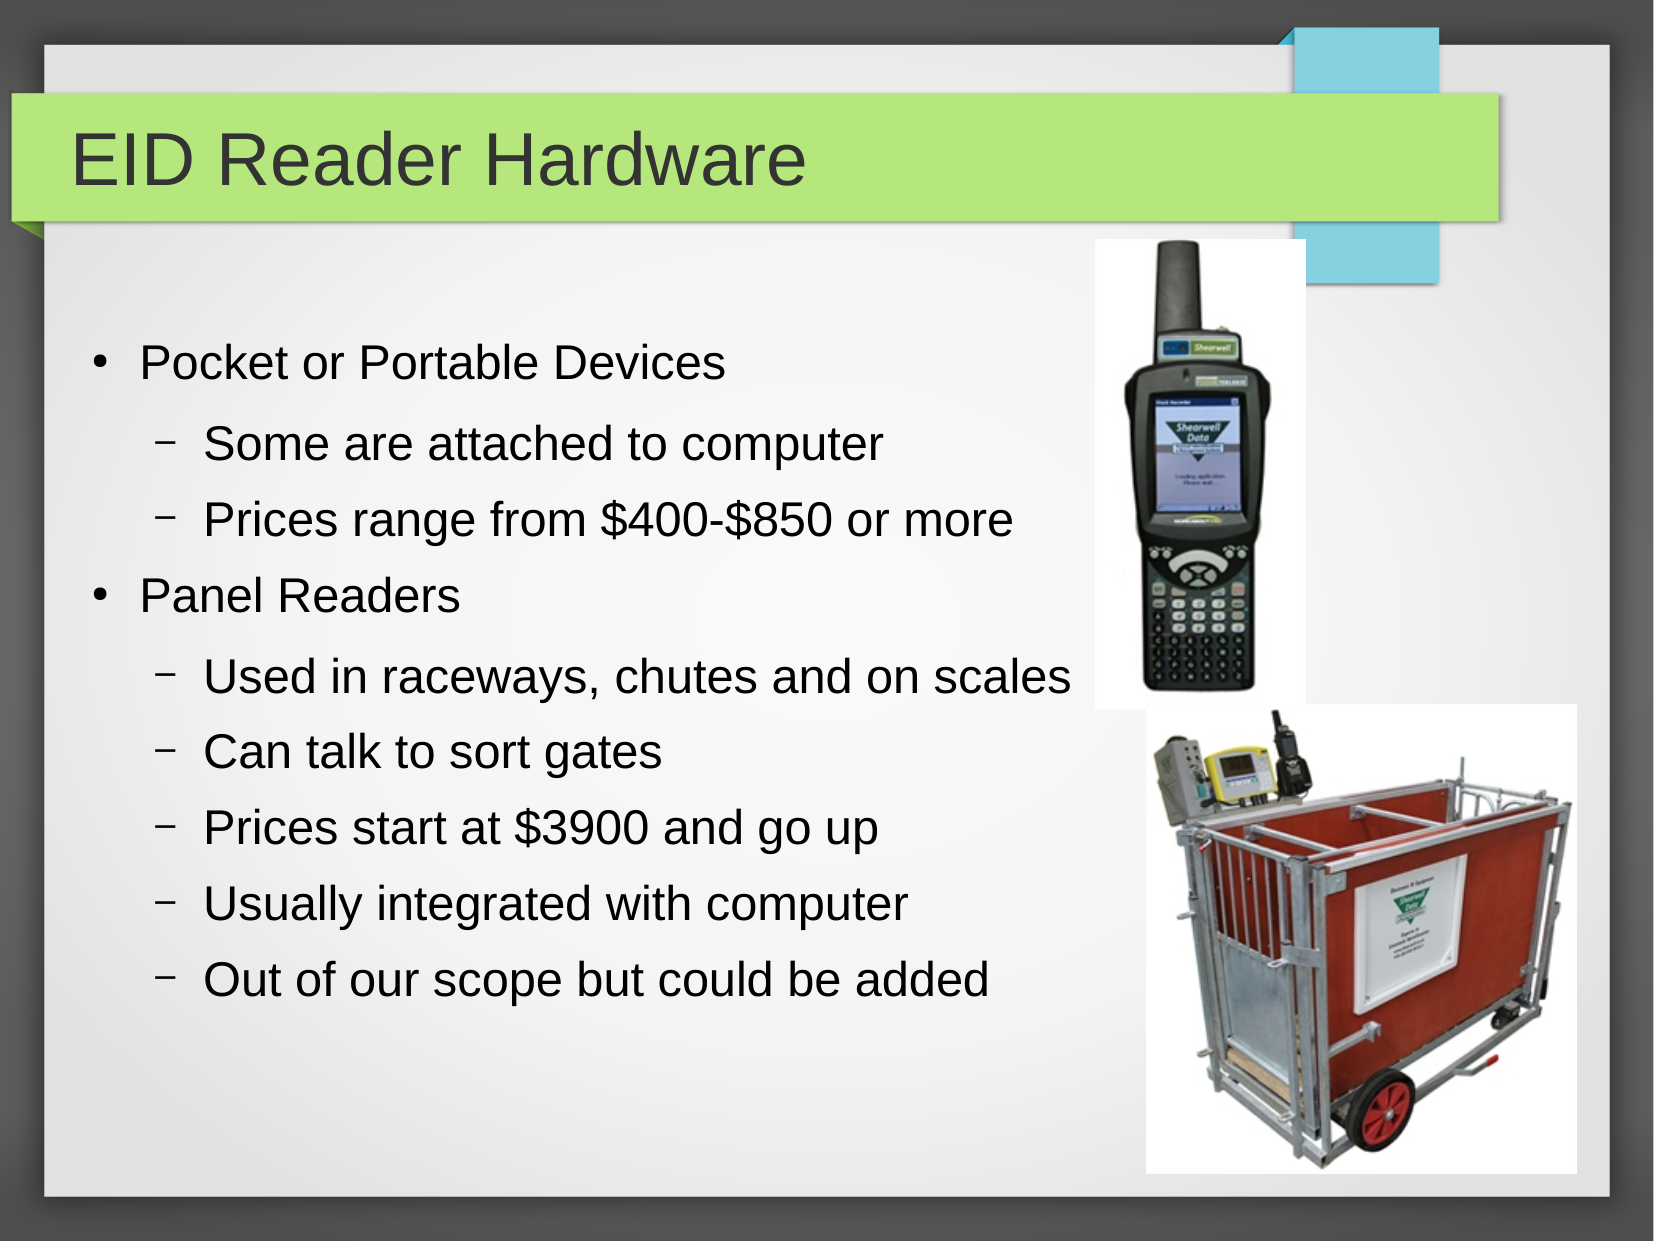

# EID Reader Hardware
Pocket or Portable Devices
Some are attached to computer
Prices range from $400-$850 or more
Panel Readers
Used in raceways, chutes and on scales
Can talk to sort gates
Prices start at $3900 and go up
Usually integrated with computer
Out of our scope but could be added